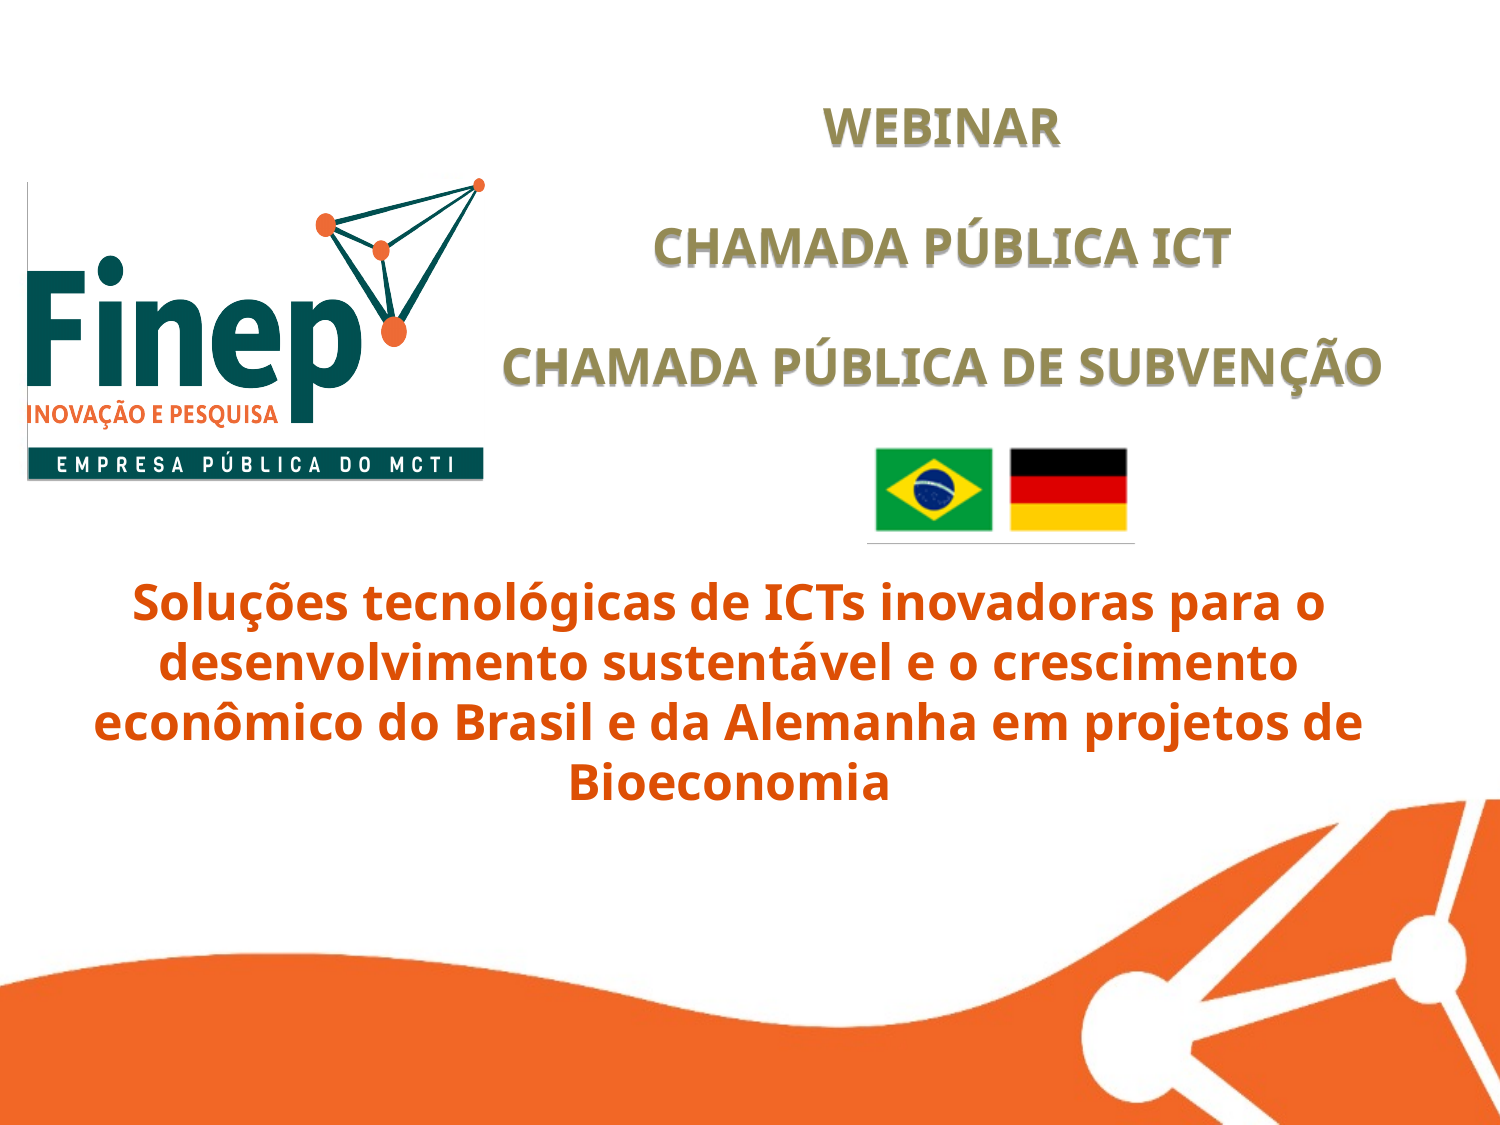

# WEBINAR CHAMADA PÚBLICA ICT CHAMADA PÚBLICA DE SUBVENÇÃO
Soluções tecnológicas de ICTs inovadoras para o desenvolvimento sustentável e o crescimento econômico do Brasil e da Alemanha em projetos de Bioeconomia